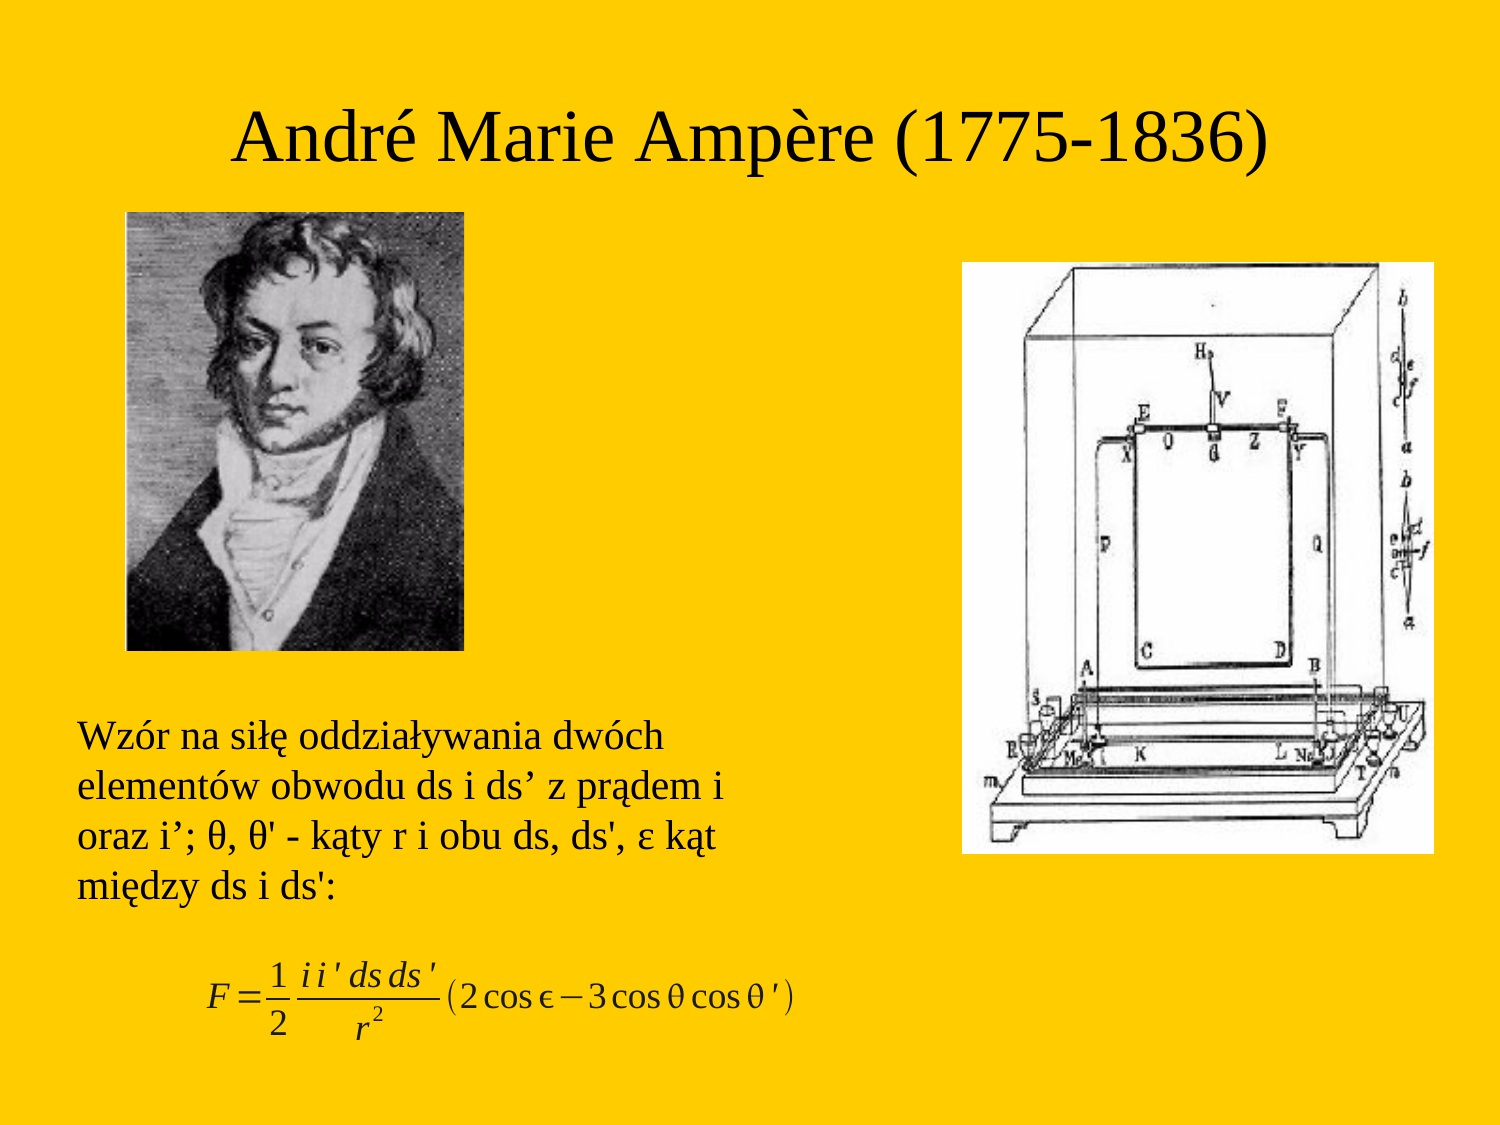

# André Marie Ampère (1775-1836)
Wzór na siłę oddziaływania dwóch elementów obwodu ds i ds’ z prądem i oraz i’; θ, θ' - kąty r i obu ds, ds', ε kąt między ds i ds':